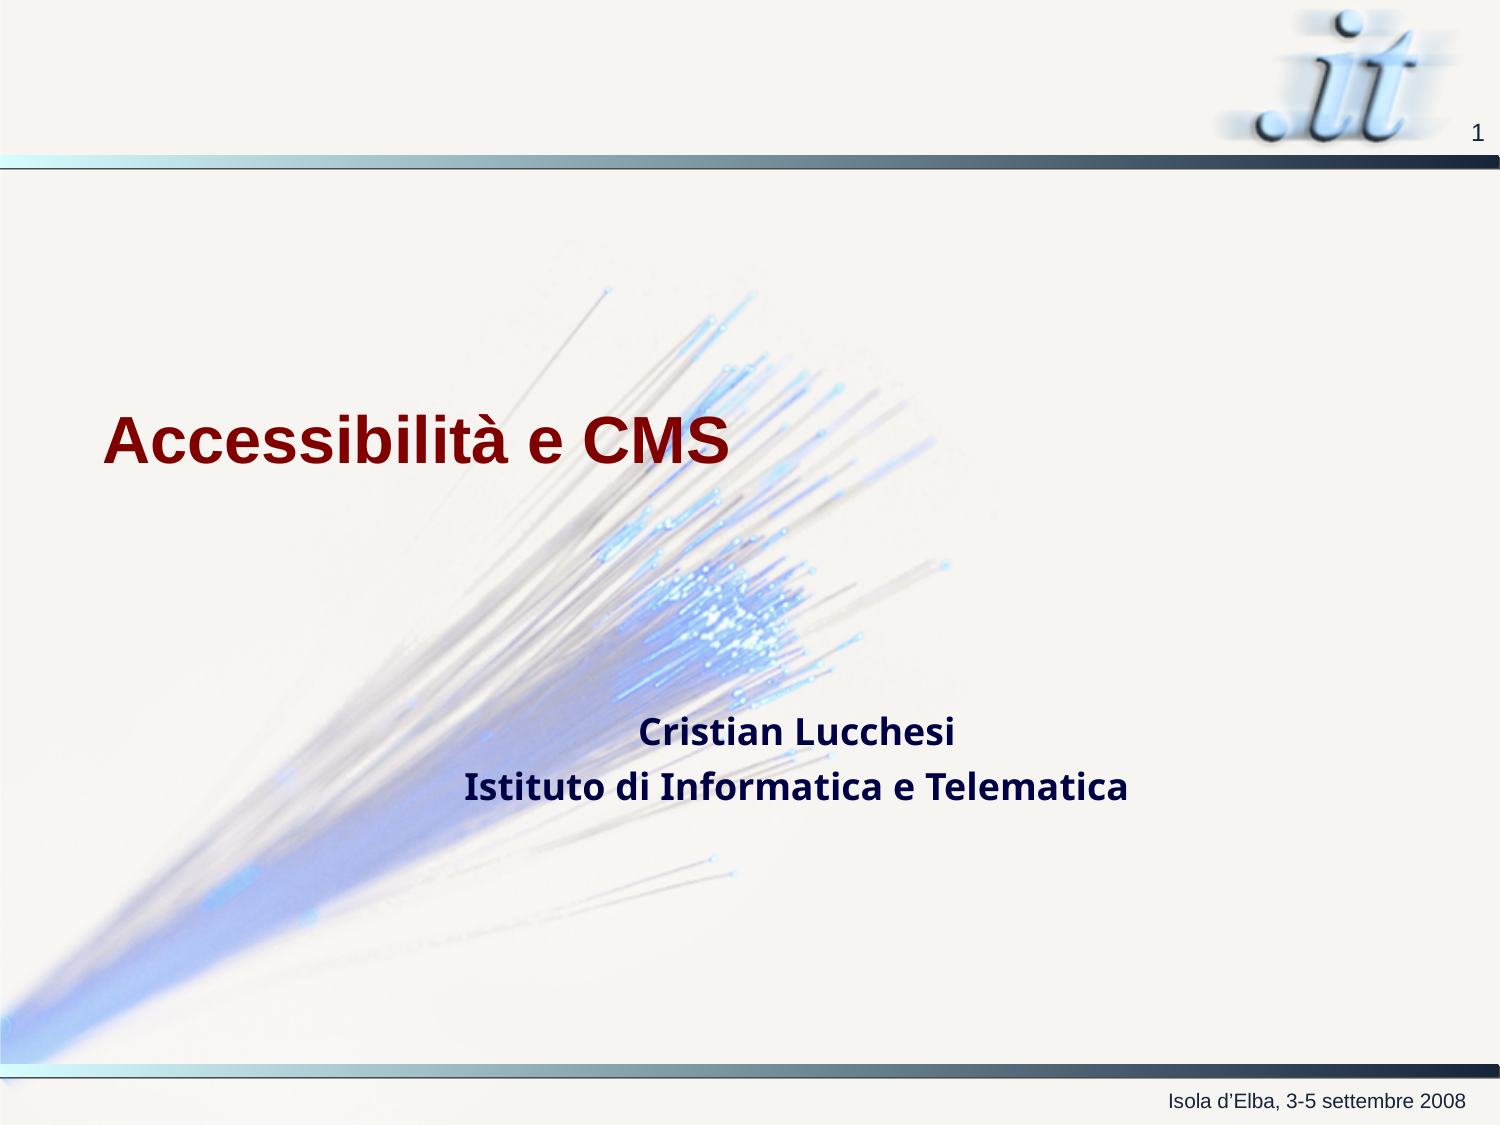

# Accessibilità e CMS
Cristian Lucchesi
Istituto di Informatica e Telematica